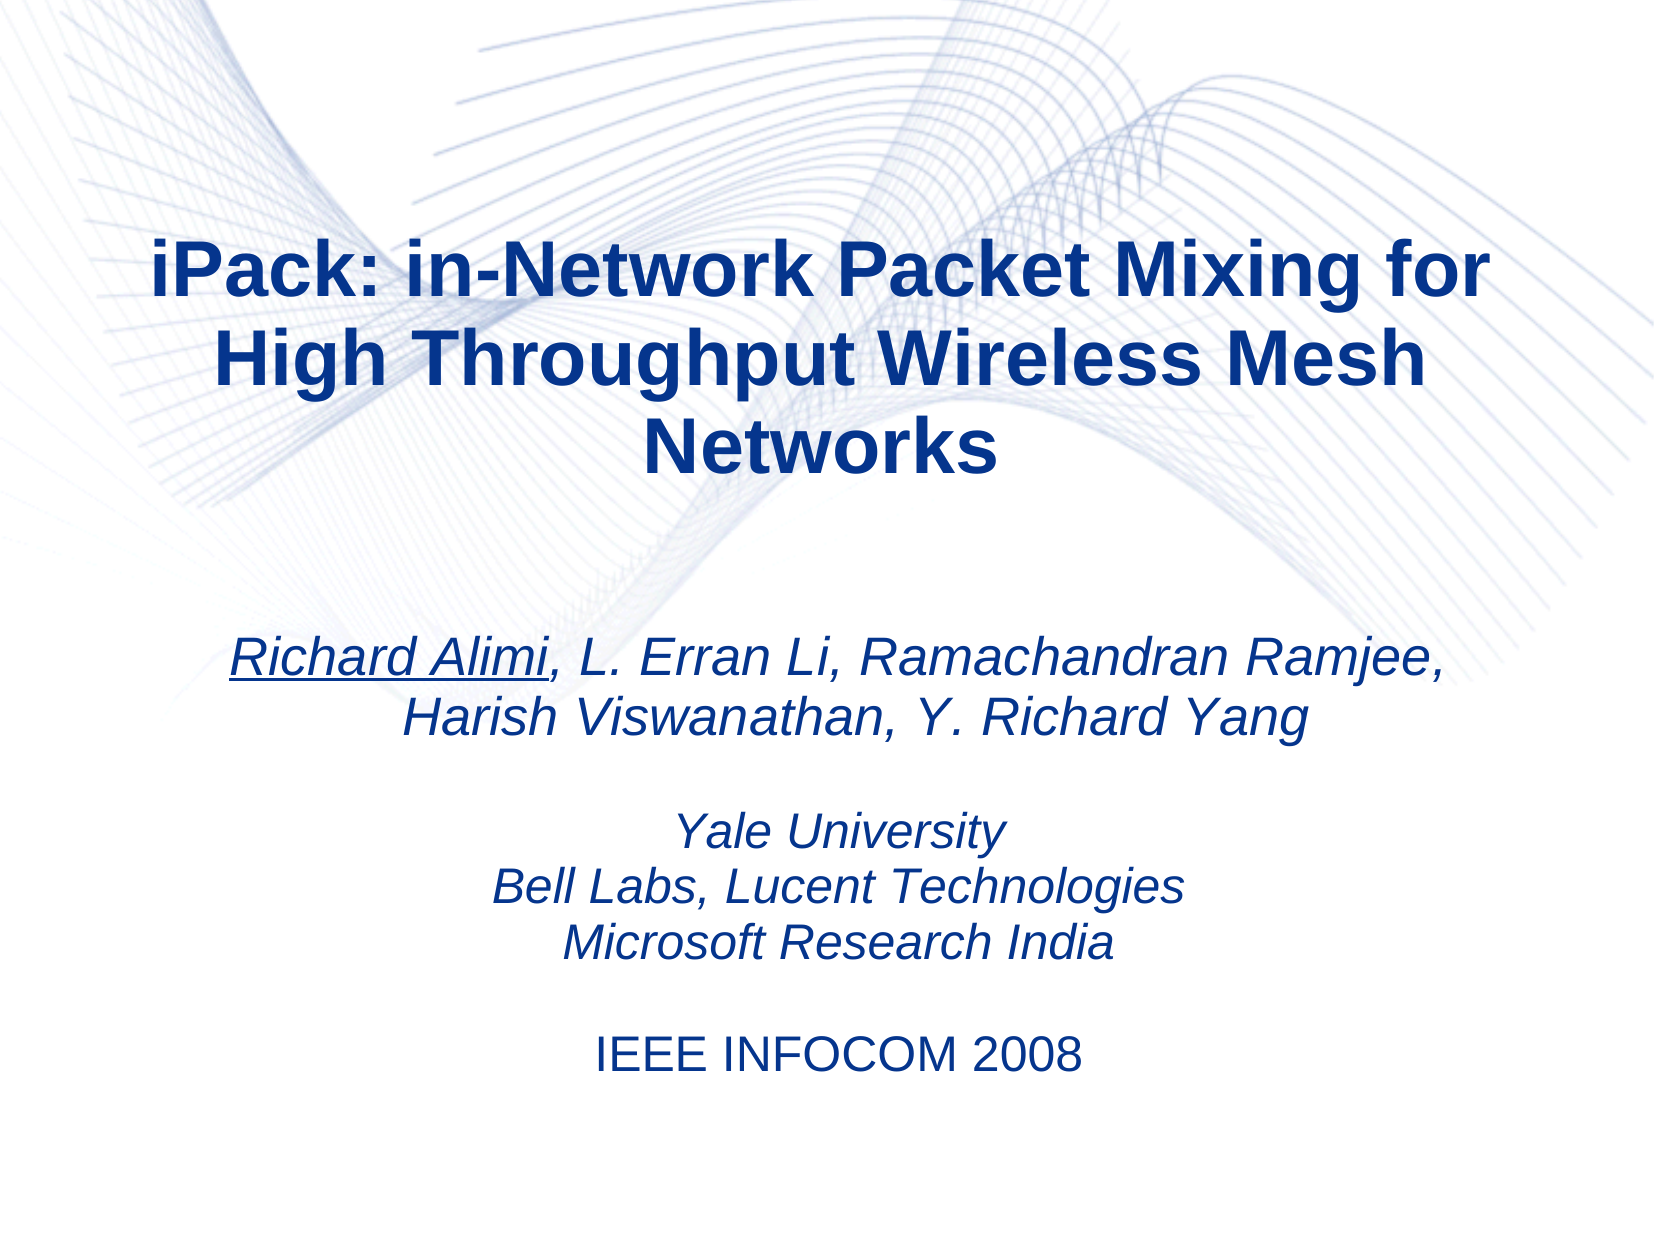

# iPack: in-Network Packet Mixing for High Throughput Wireless Mesh Networks
Richard Alimi, L. Erran Li, Ramachandran Ramjee, Harish Viswanathan, Y. Richard Yang
Yale University
Bell Labs, Lucent Technologies
Microsoft Research India
IEEE INFOCOM 2008